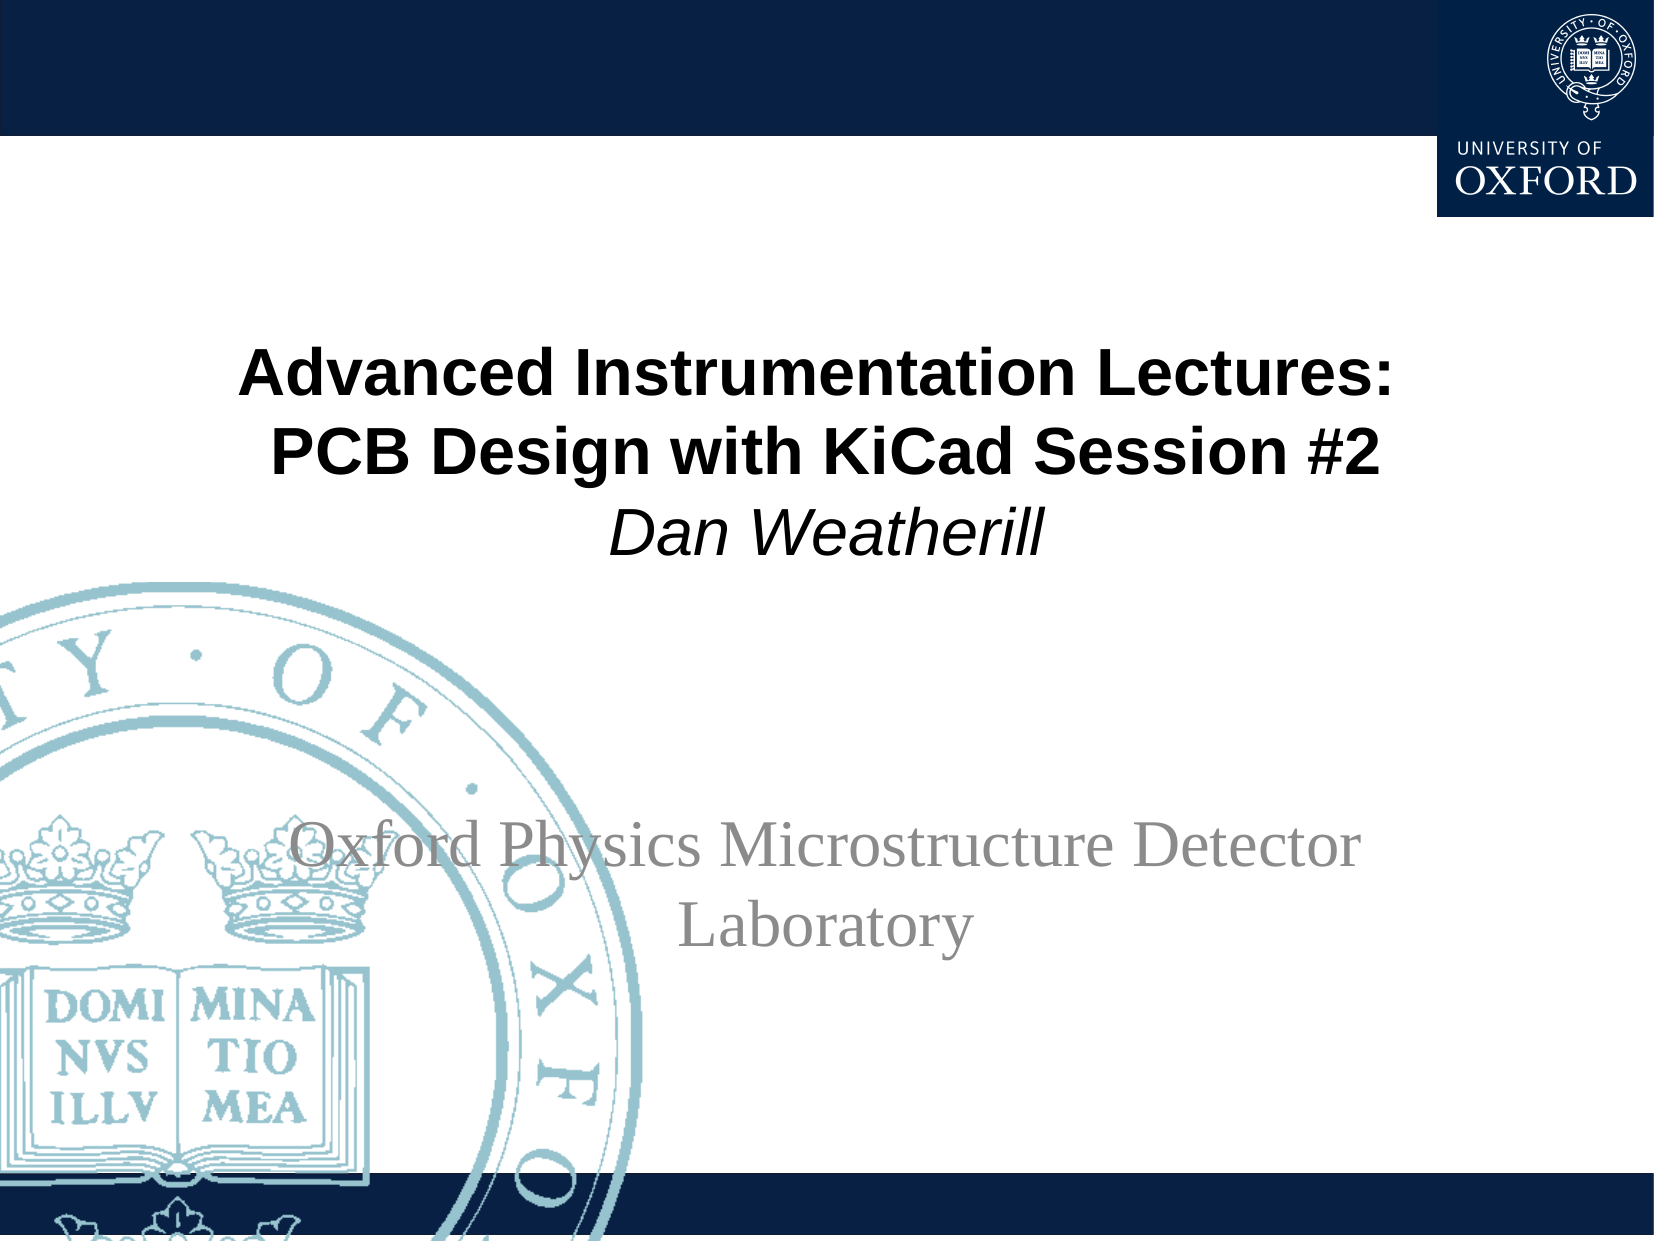

Advanced Instrumentation Lectures:
PCB Design with KiCad Session #2
Dan Weatherill
Oxford Physics Microstructure Detector Laboratory